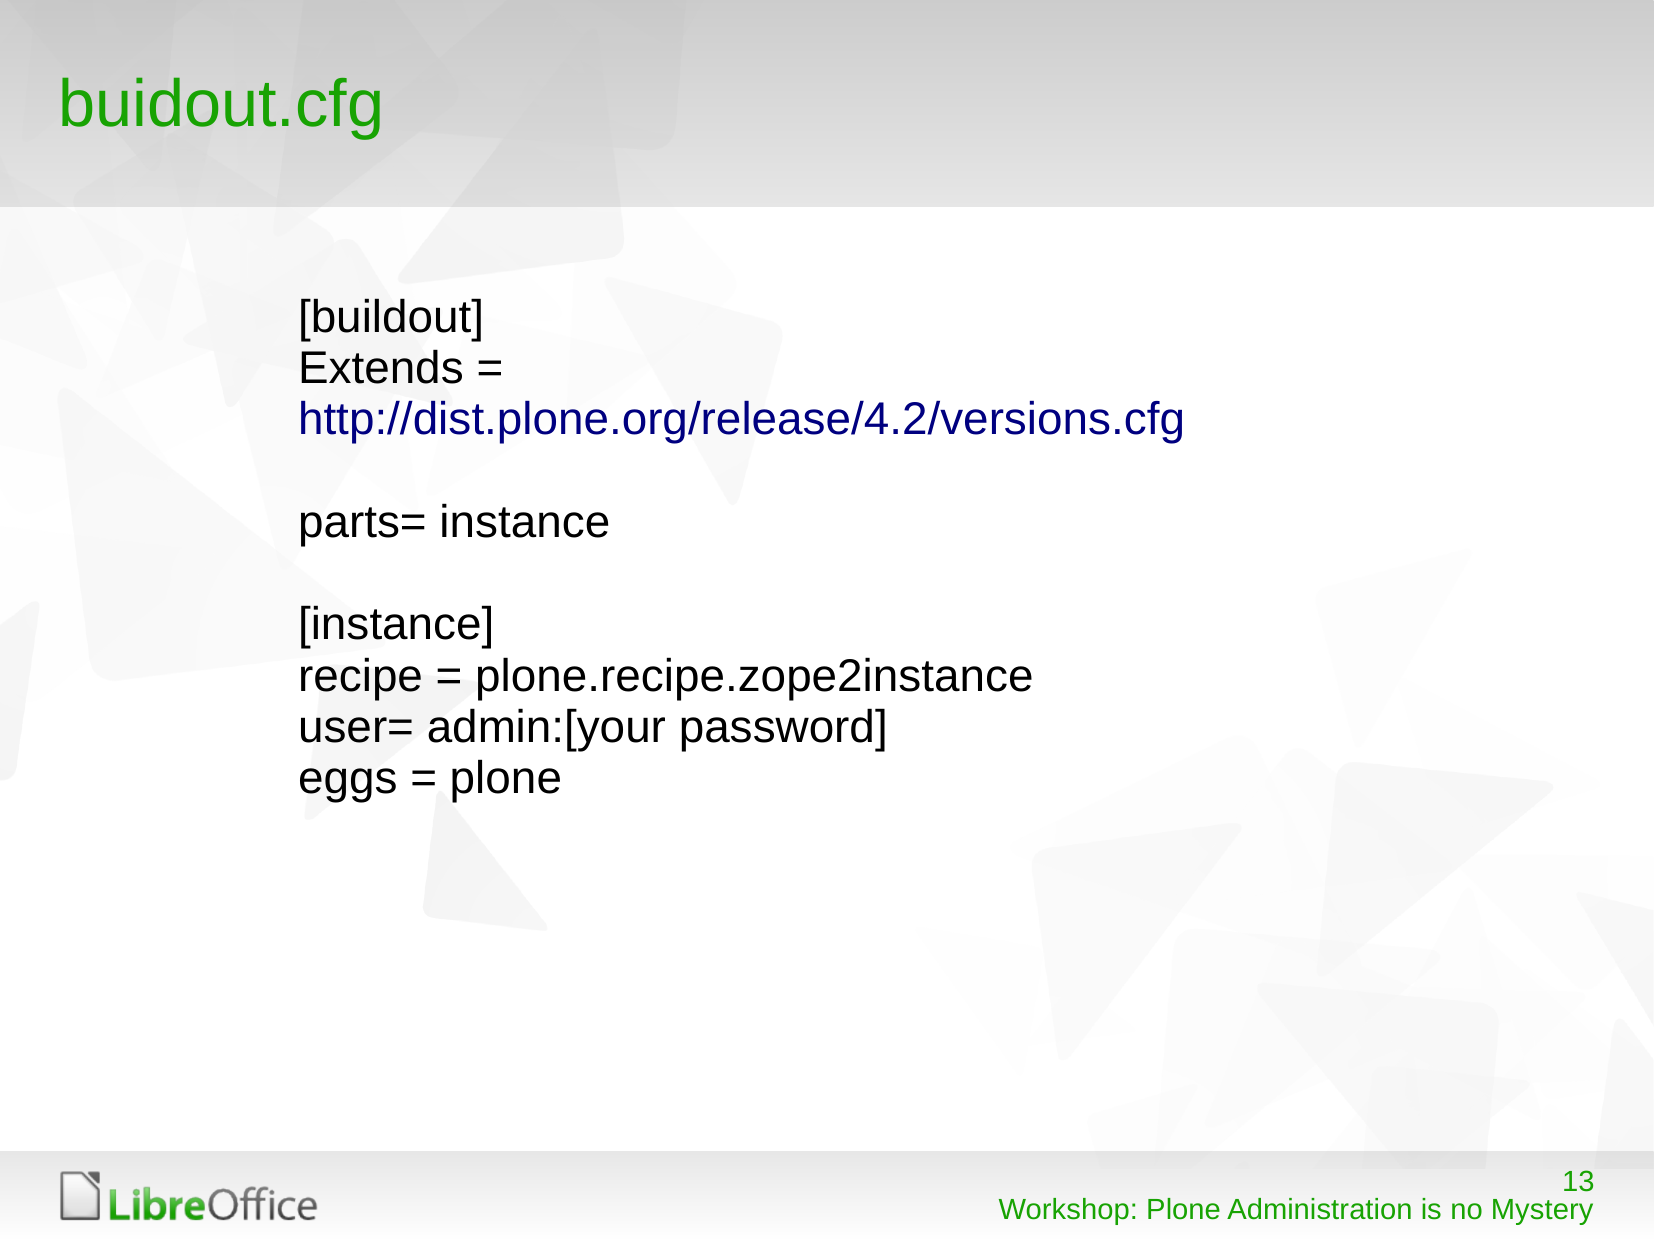

# buidout.cfg
[buildout]
Extends = http://dist.plone.org/release/4.2/versions.cfg
parts= instance
[instance]
recipe = plone.recipe.zope2instance
user= admin:[your password]
eggs = plone
13
Workshop: Plone Administration is no Mystery